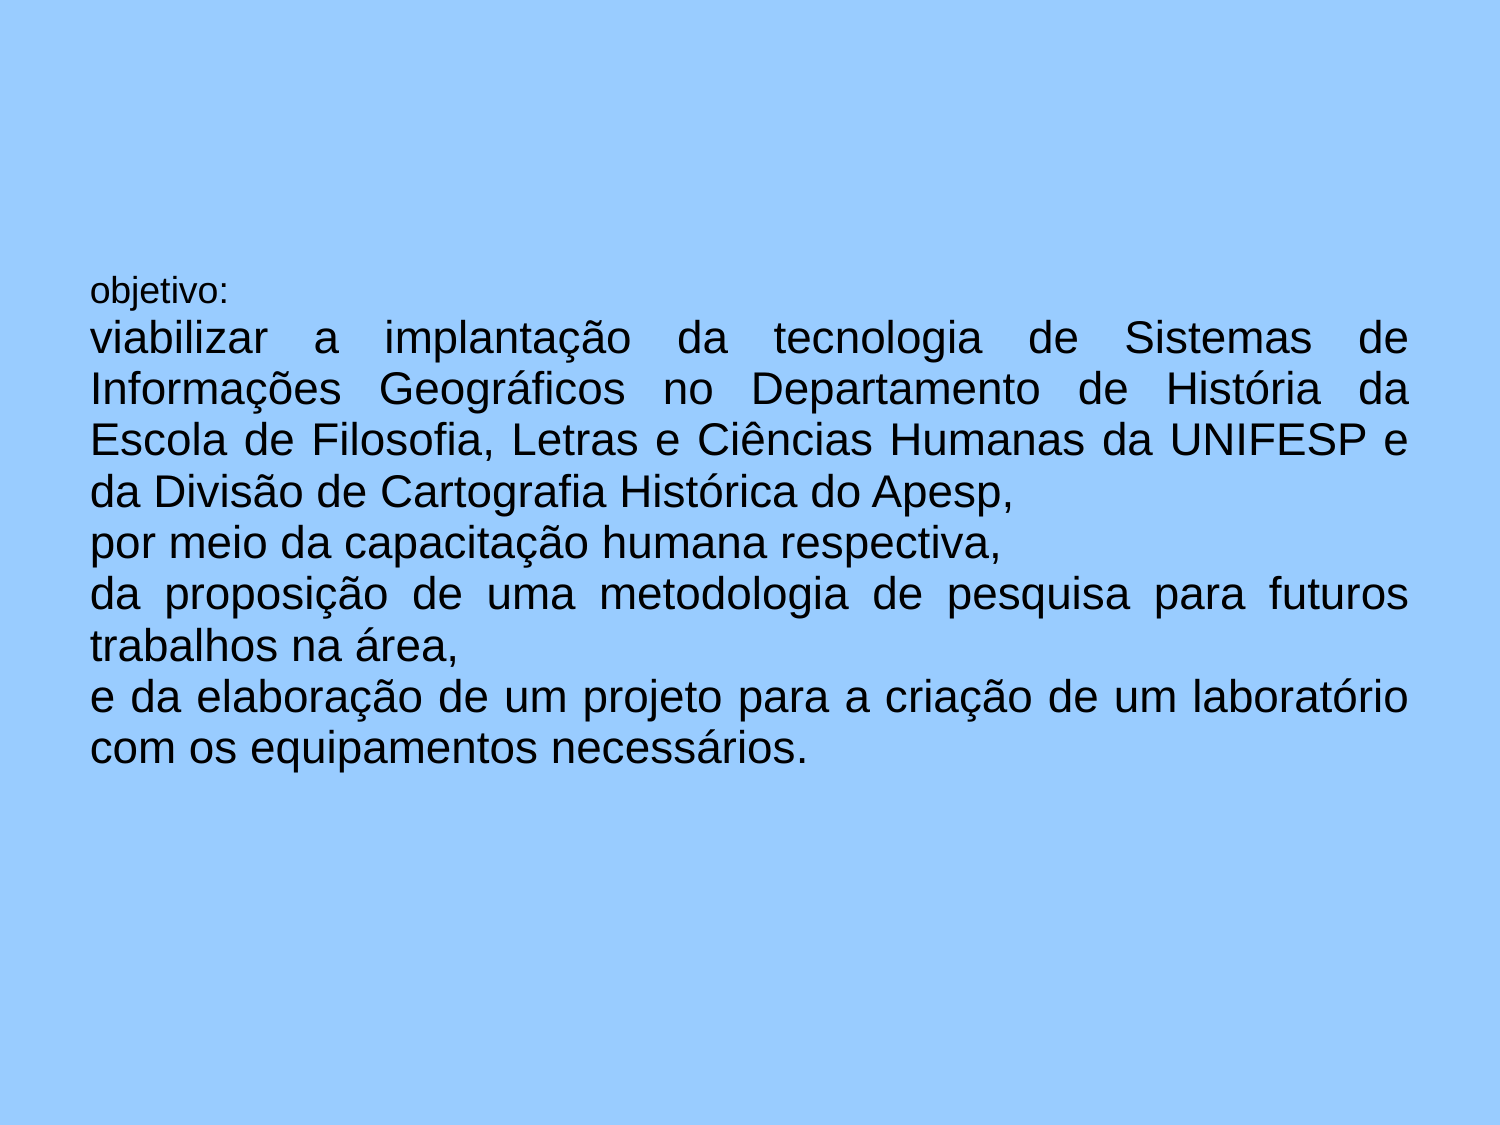

objetivo:
viabilizar a implantação da tecnologia de Sistemas de Informações Geográficos no Departamento de História da Escola de Filosofia, Letras e Ciências Humanas da UNIFESP e da Divisão de Cartografia Histórica do Apesp,
por meio da capacitação humana respectiva,
da proposição de uma metodologia de pesquisa para futuros trabalhos na área,
e da elaboração de um projeto para a criação de um laboratório com os equipamentos necessários.